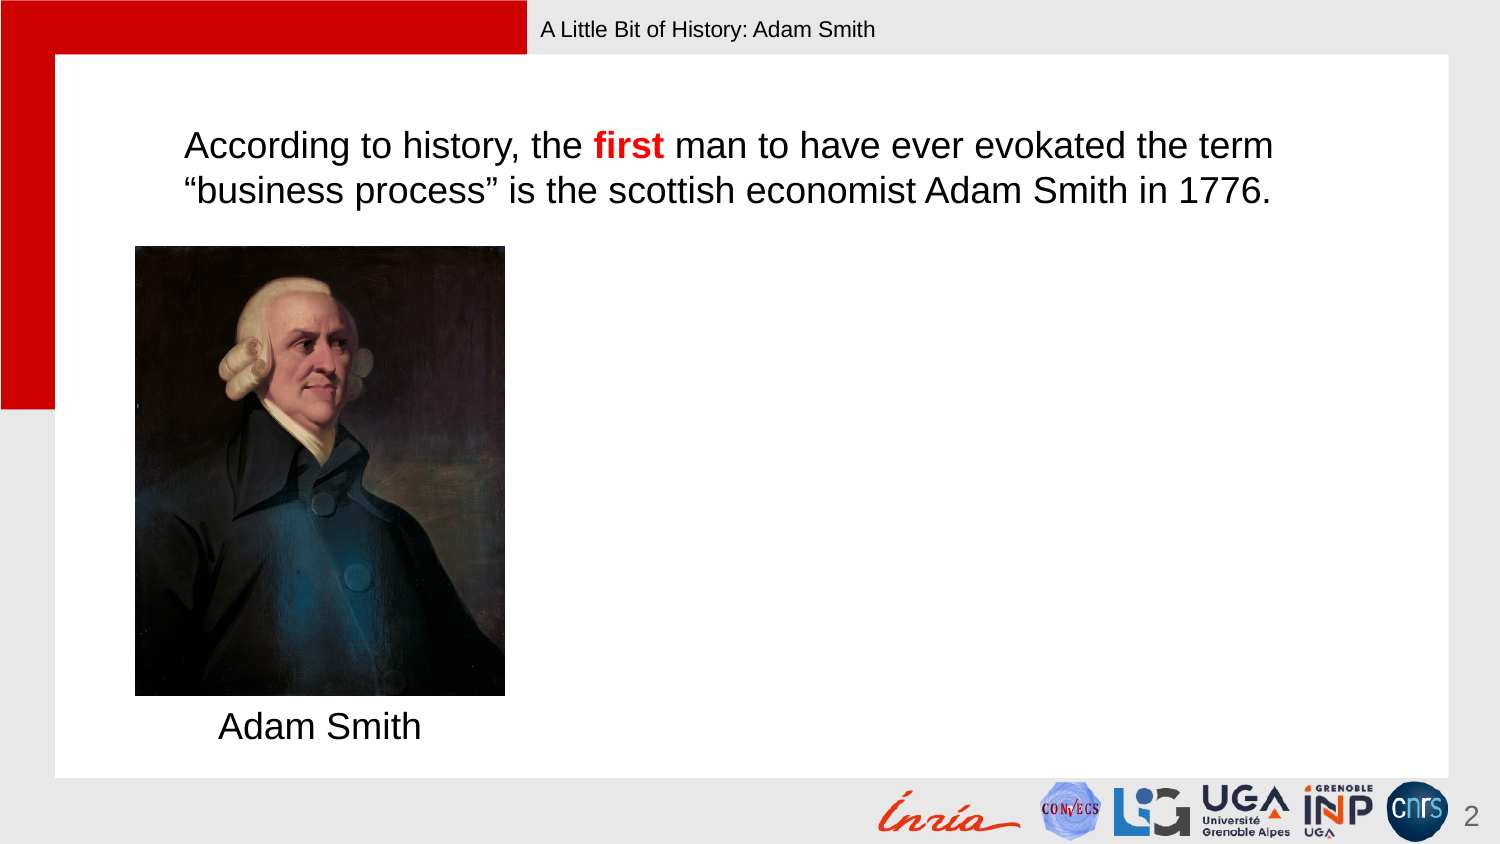

# A Little Bit of History: Adam Smith
According to history, the first man to have ever evokated the term “business process” is the scottish economist Adam Smith in 1776.
Adam Smith
2